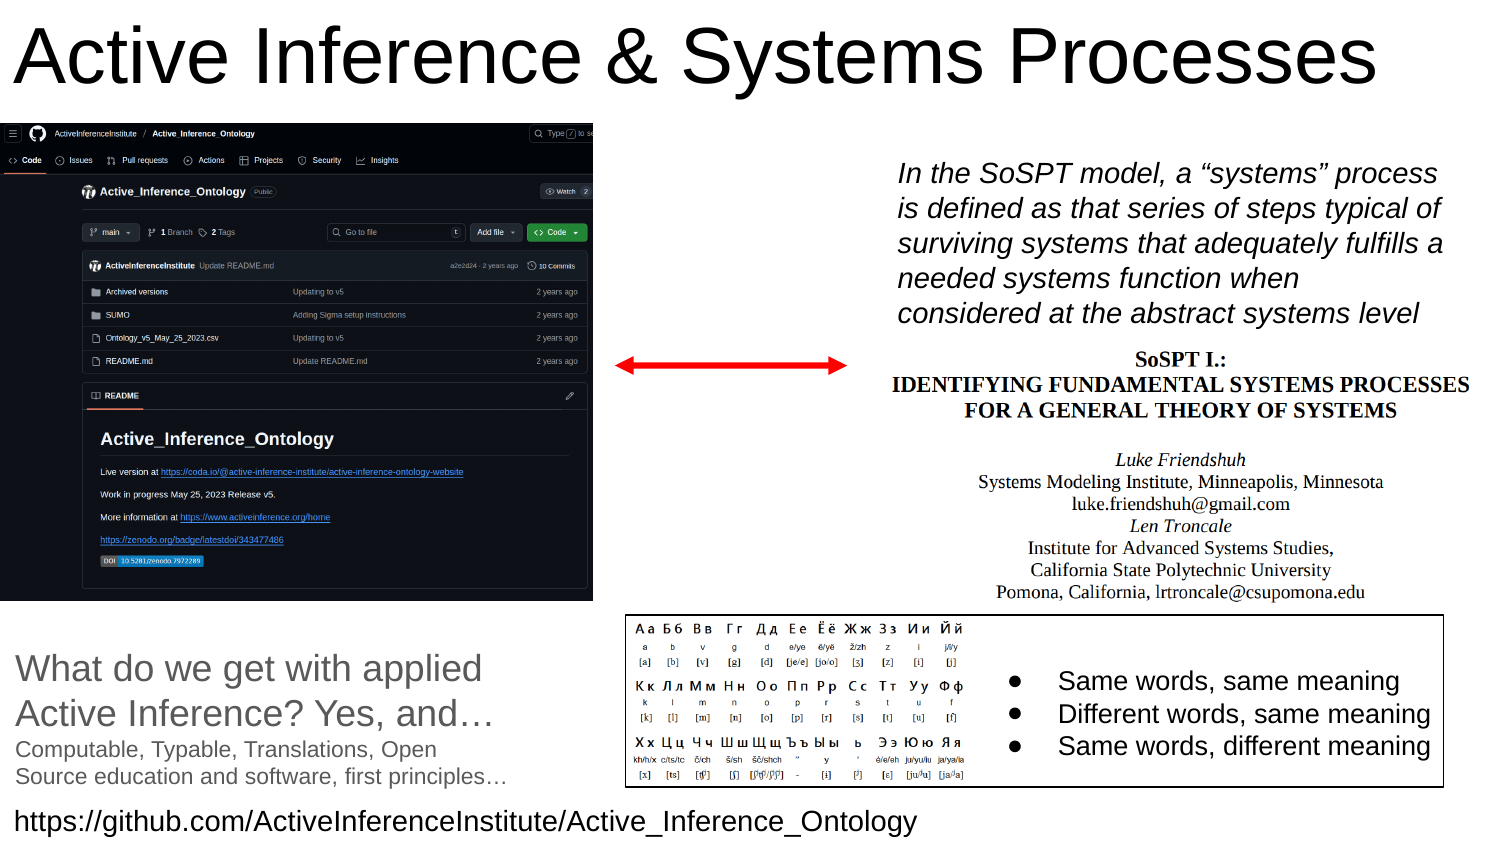

# Active Inference & Systems Processes
In the SoSPT model, a “systems” process is defined as that series of steps typical of surviving systems that adequately fulfills a needed systems function when considered at the abstract systems level
What do we get with applied Active Inference? Yes, and…
Computable, Typable, Translations, Open Source education and software, first principles…
Same words, same meaning
Different words, same meaning
Same words, different meaning
https://github.com/ActiveInferenceInstitute/Active_Inference_Ontology